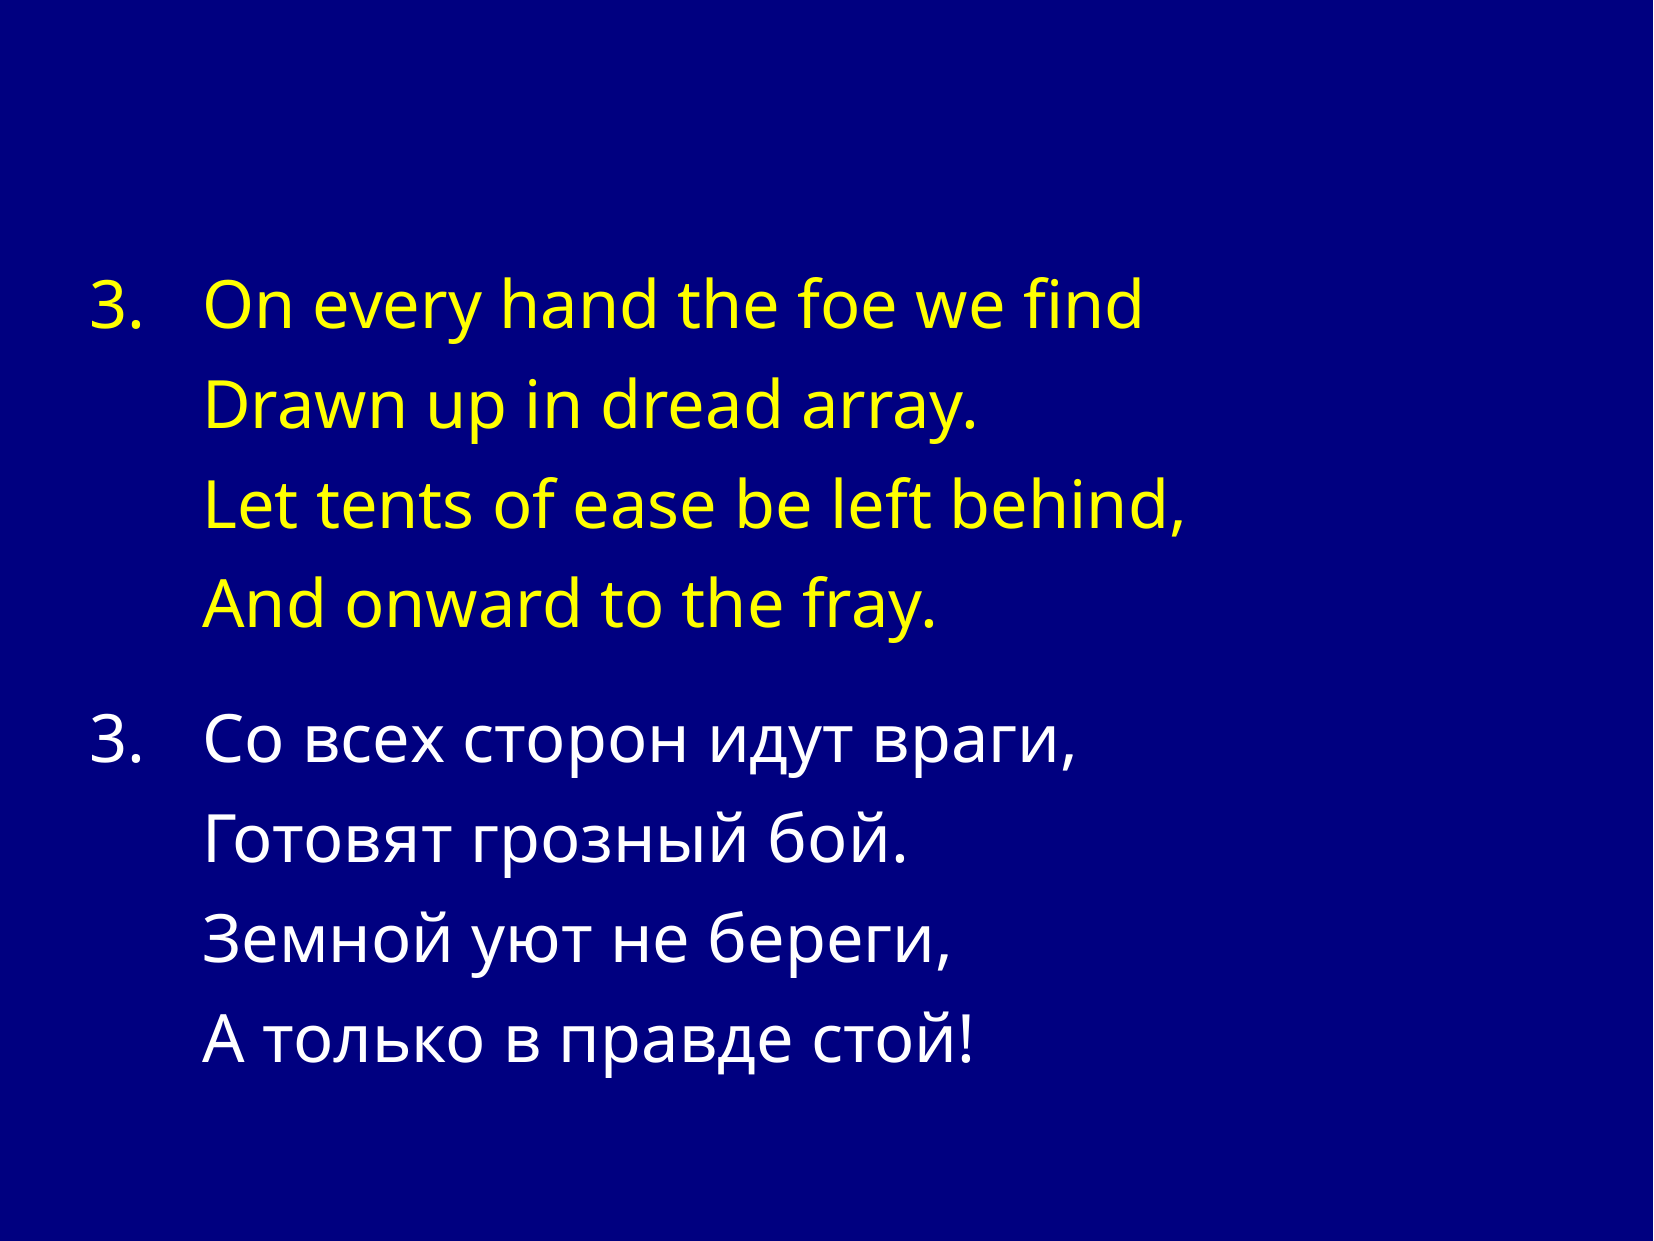

3.	On every hand the foe we find
	Drawn up in dread array.
	Let tents of ease be left behind,
	And onward to the fray.
3.	Со всех сторон идут враги,
	Готовят грозный бой.
	Земной уют не береги,
	А только в правде стой!